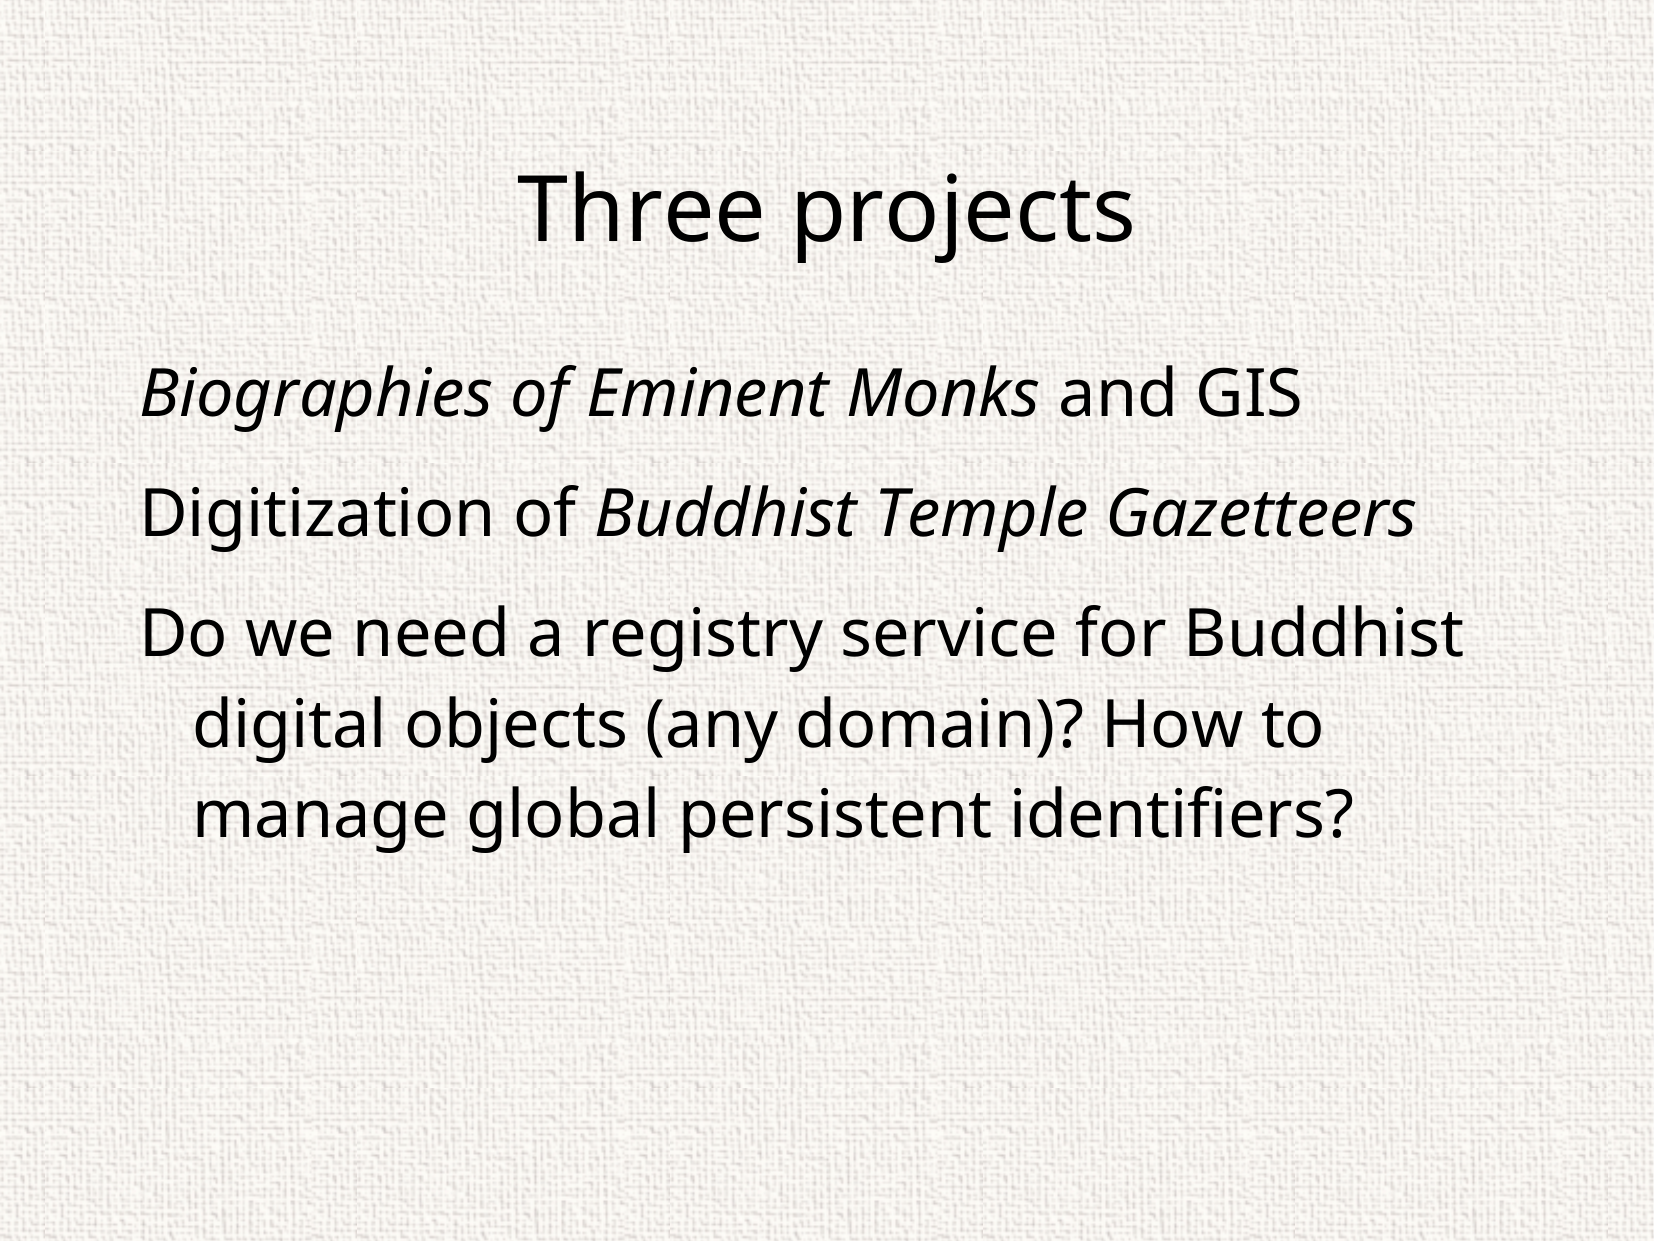

# Three projects
Biographies of Eminent Monks and GIS
Digitization of Buddhist Temple Gazetteers
Do we need a registry service for Buddhist digital objects (any domain)? How to manage global persistent identifiers?